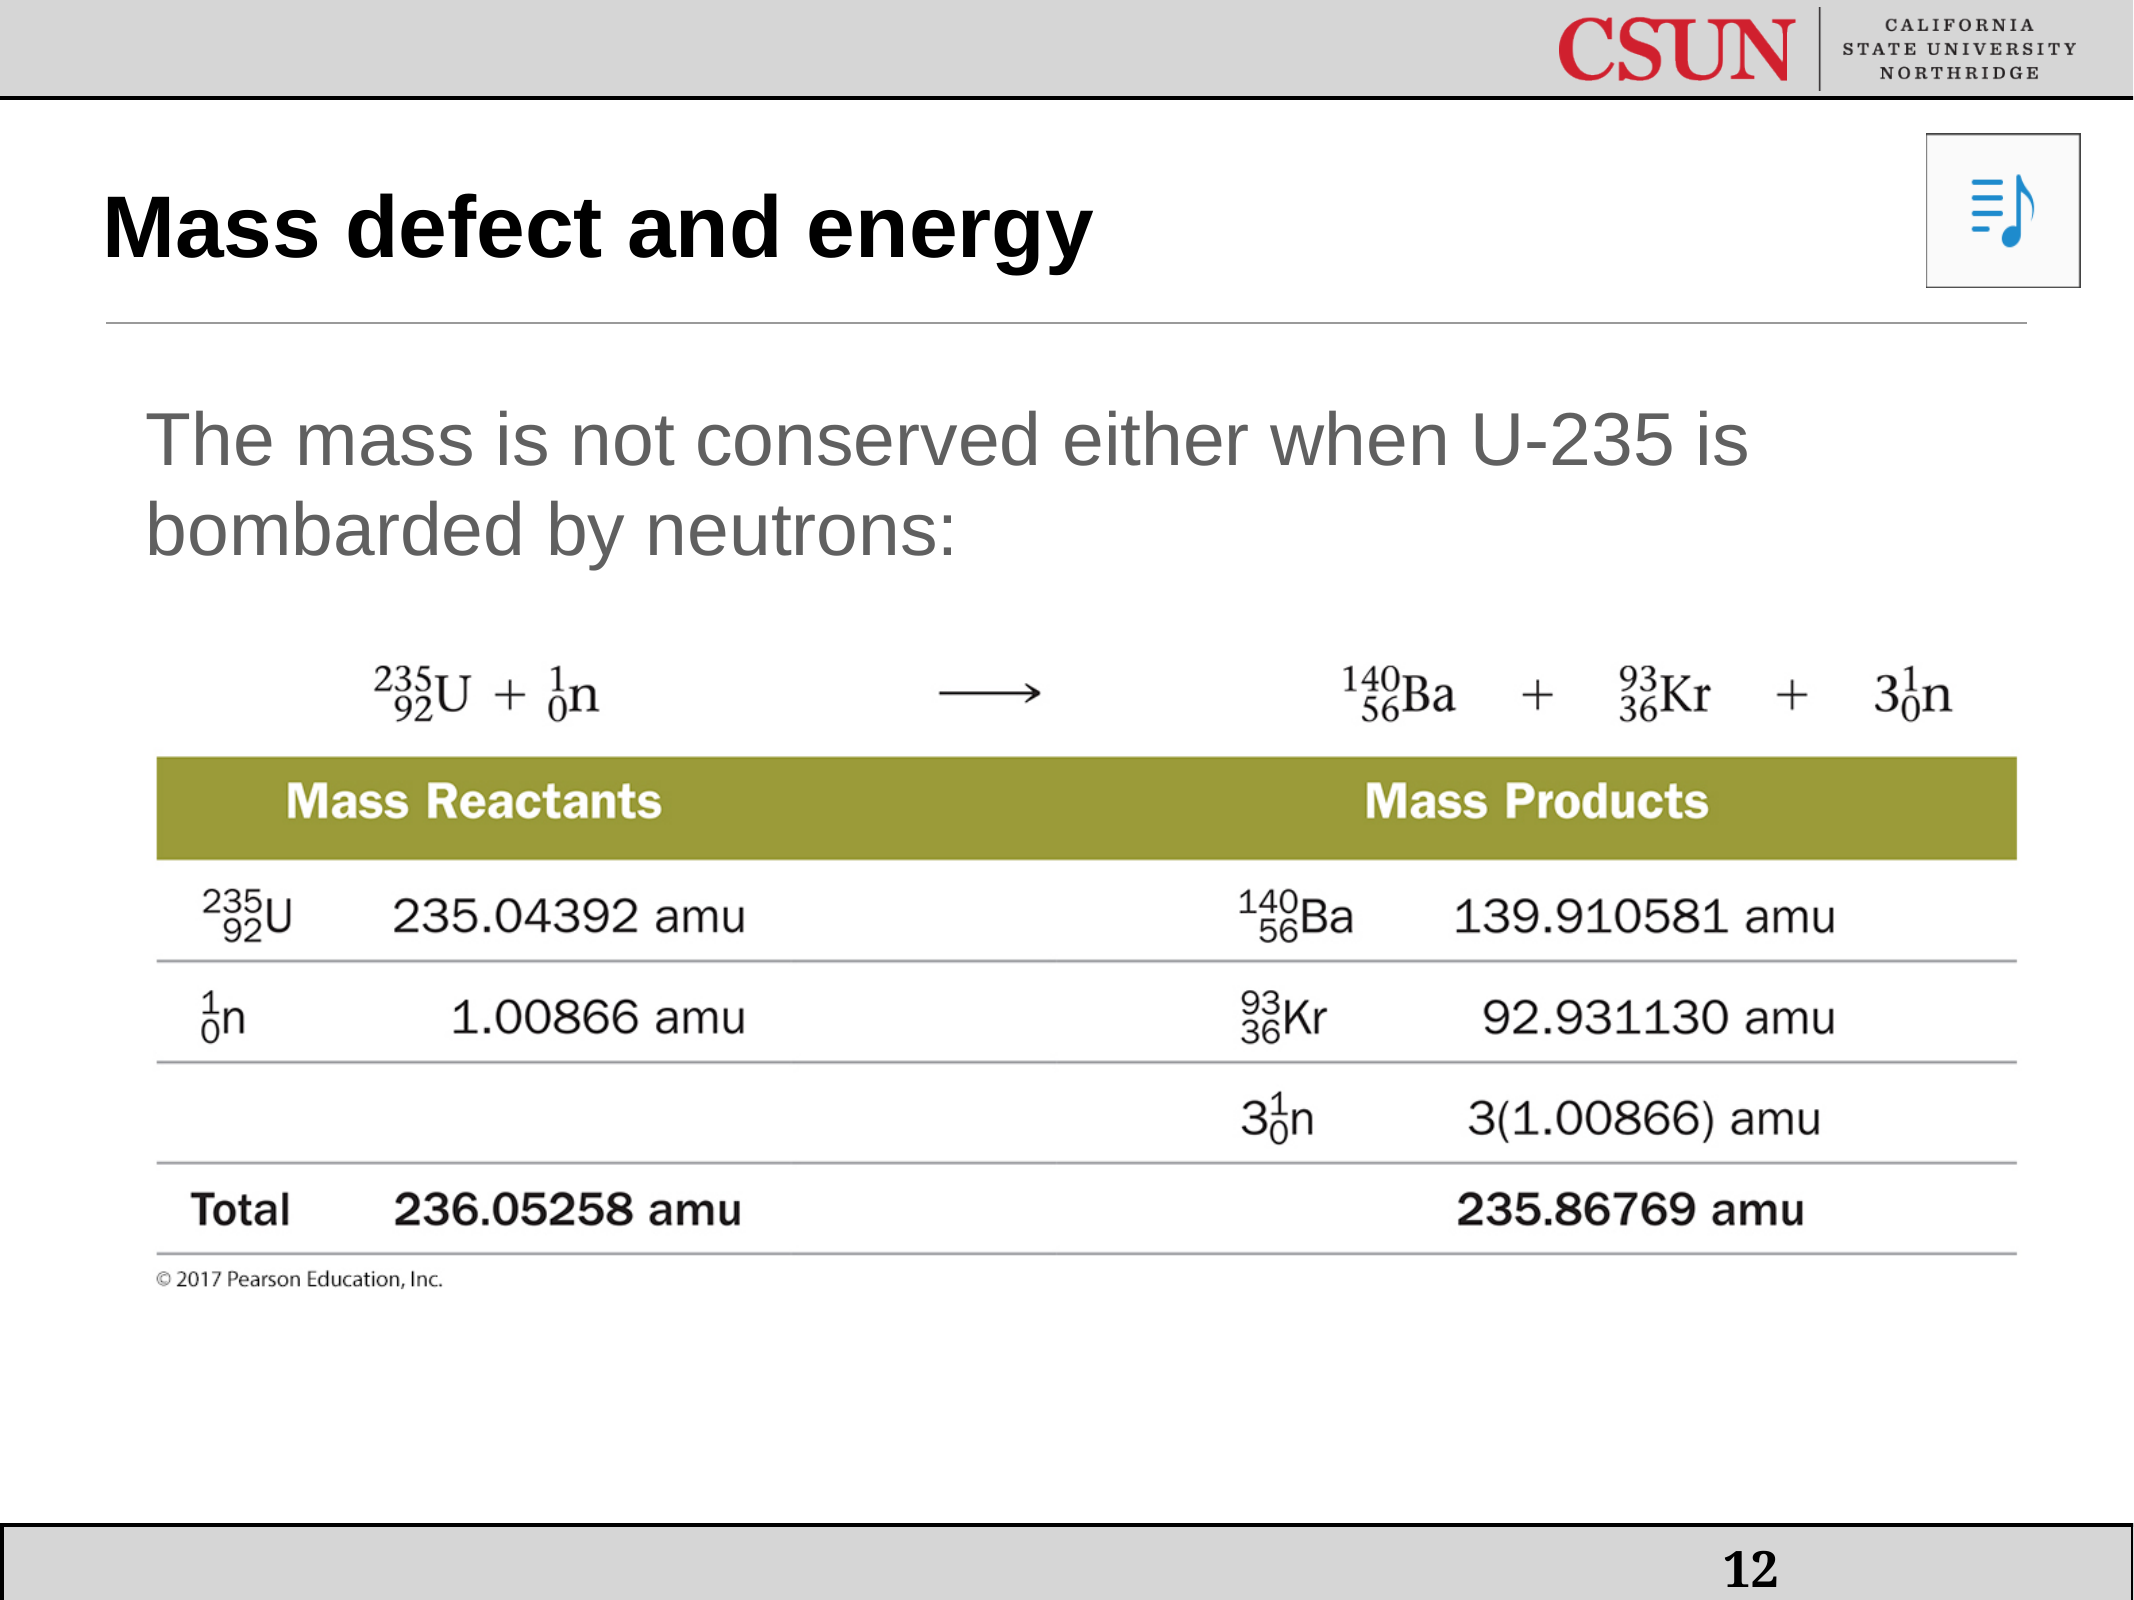

# Mass defect and energy
The mass is not conserved either when U-235 is bombarded by neutrons:
12